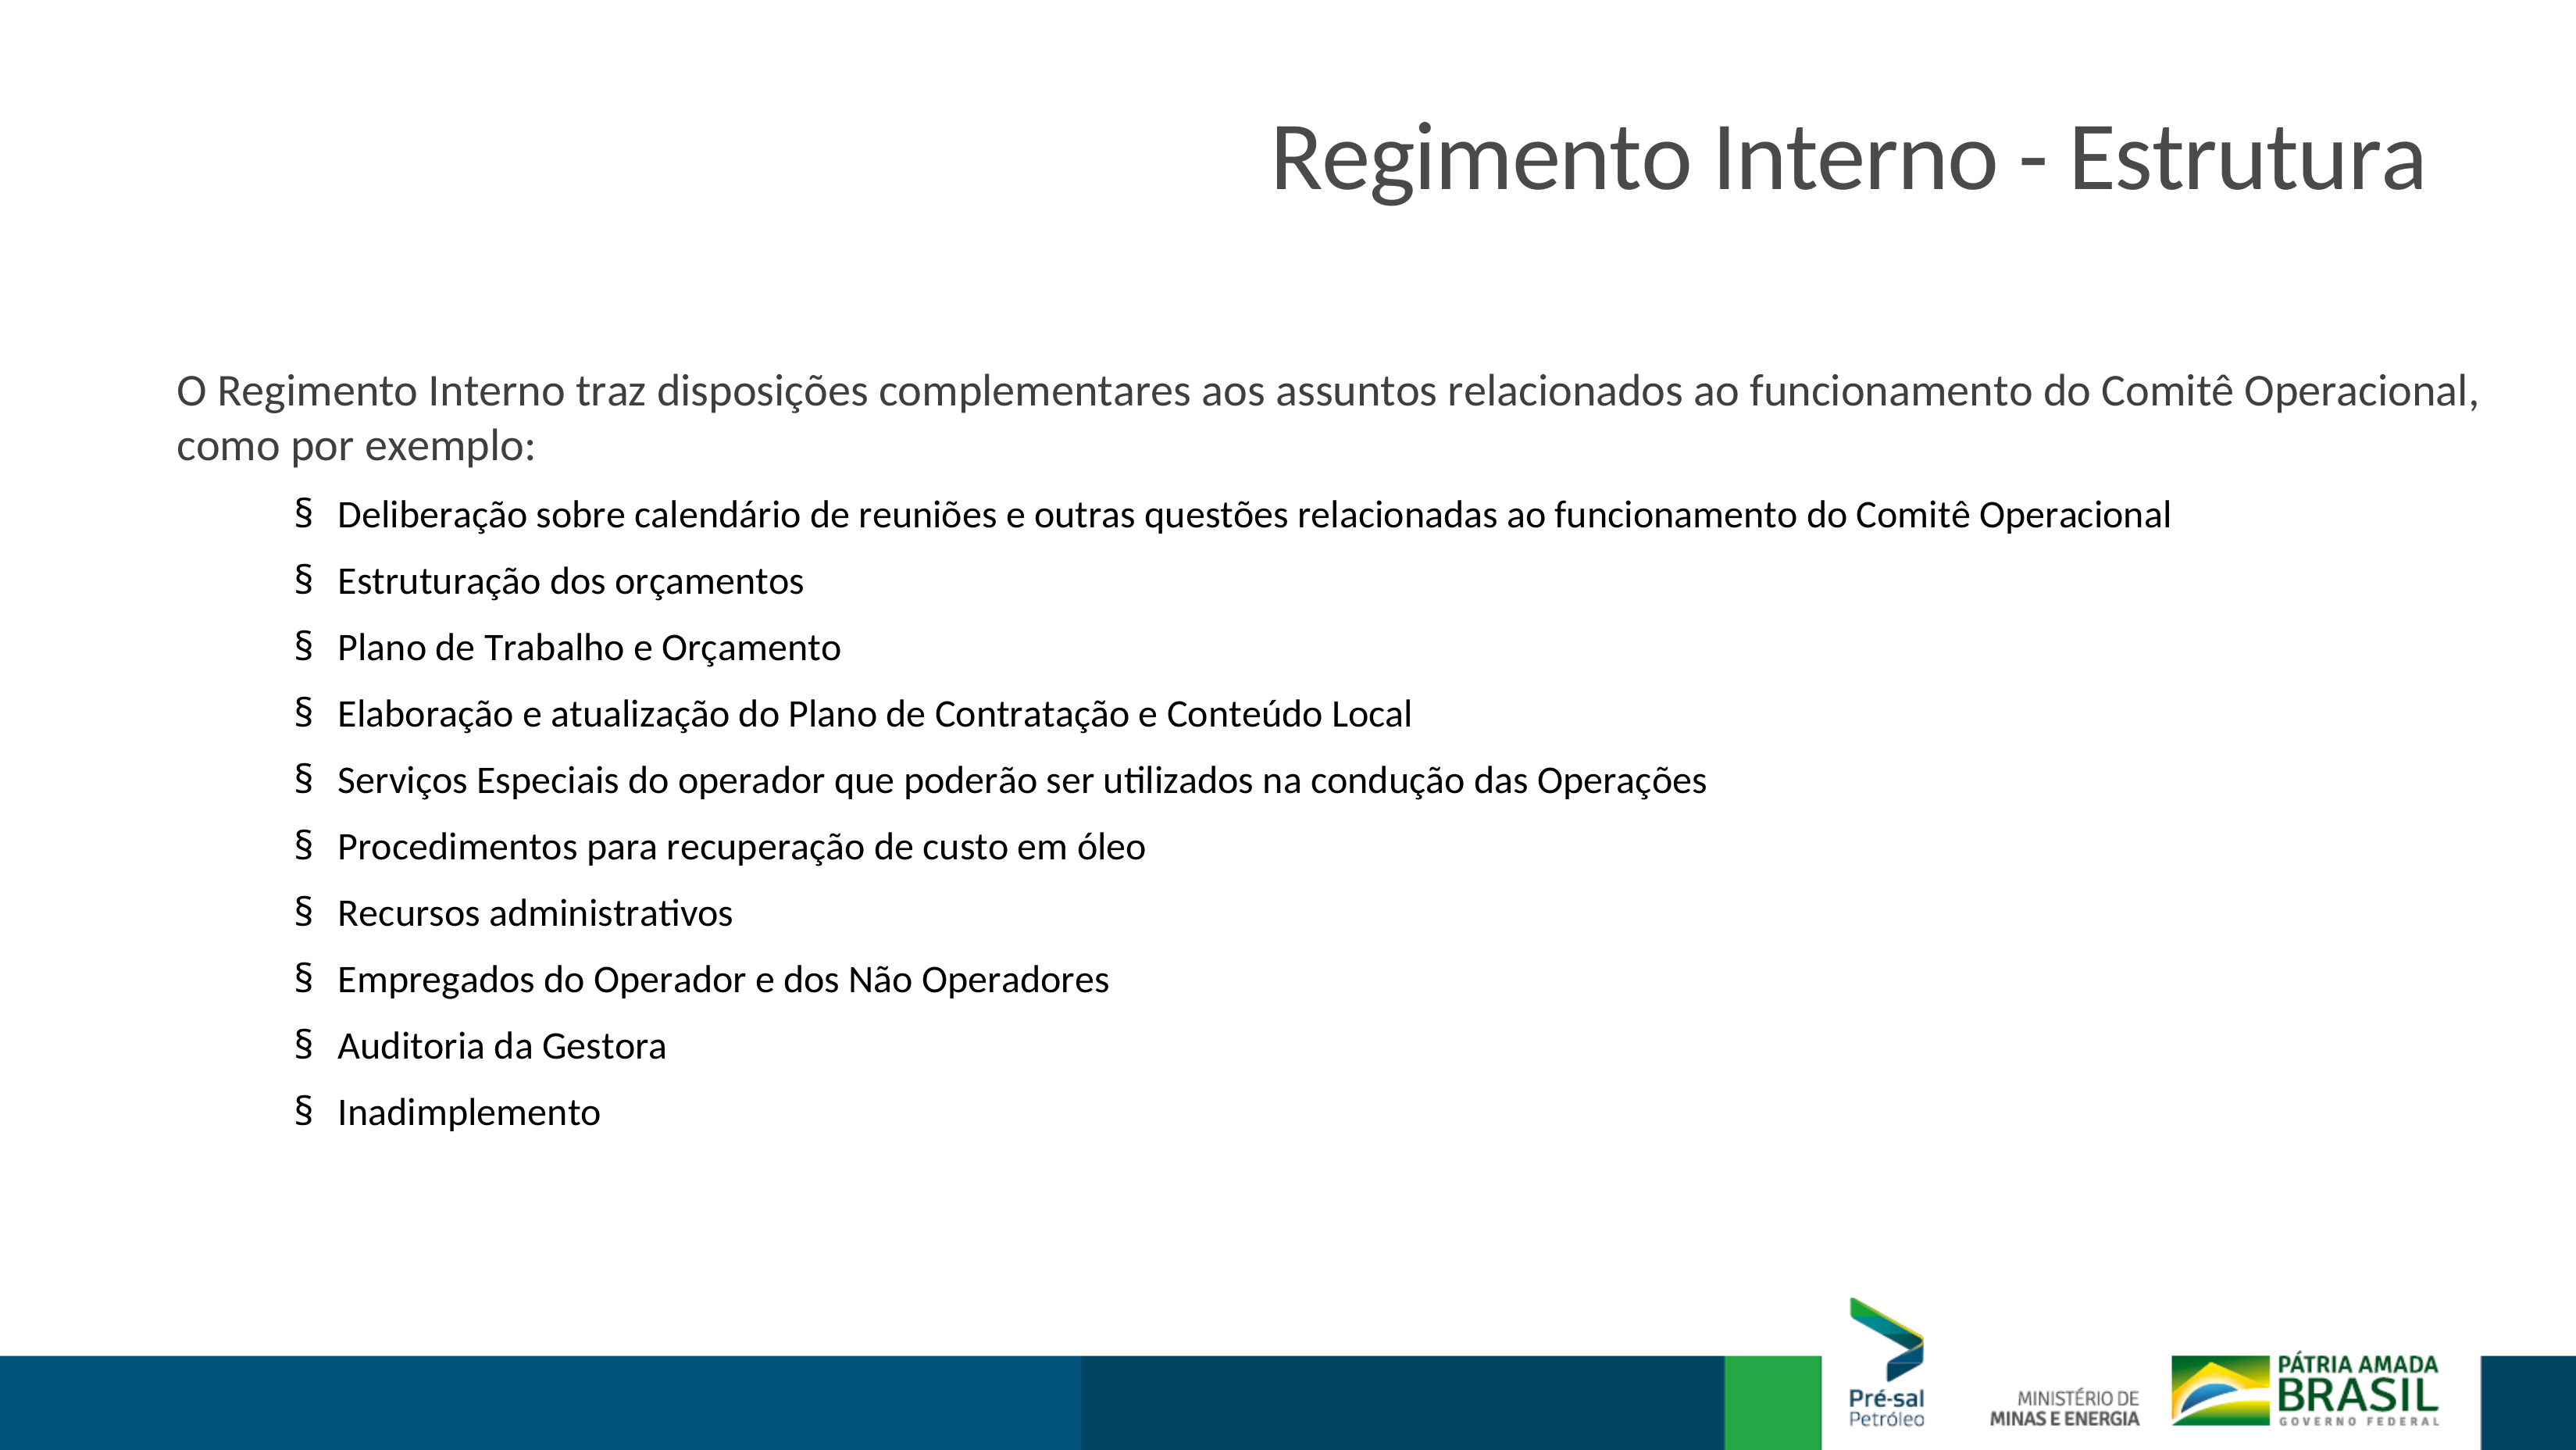

Regimento Interno - Estrutura
# O Regimento Interno traz disposições complementares aos assuntos relacionados ao funcionamento do Comitê Operacional, como por exemplo:
Deliberação sobre calendário de reuniões e outras questões relacionadas ao funcionamento do Comitê Operacional
Estruturação dos orçamentos
Plano de Trabalho e Orçamento
Elaboração e atualização do Plano de Contratação e Conteúdo Local
Serviços Especiais do operador que poderão ser utilizados na condução das Operações
Procedimentos para recuperação de custo em óleo
Recursos administrativos
Empregados do Operador e dos Não Operadores
Auditoria da Gestora
Inadimplemento